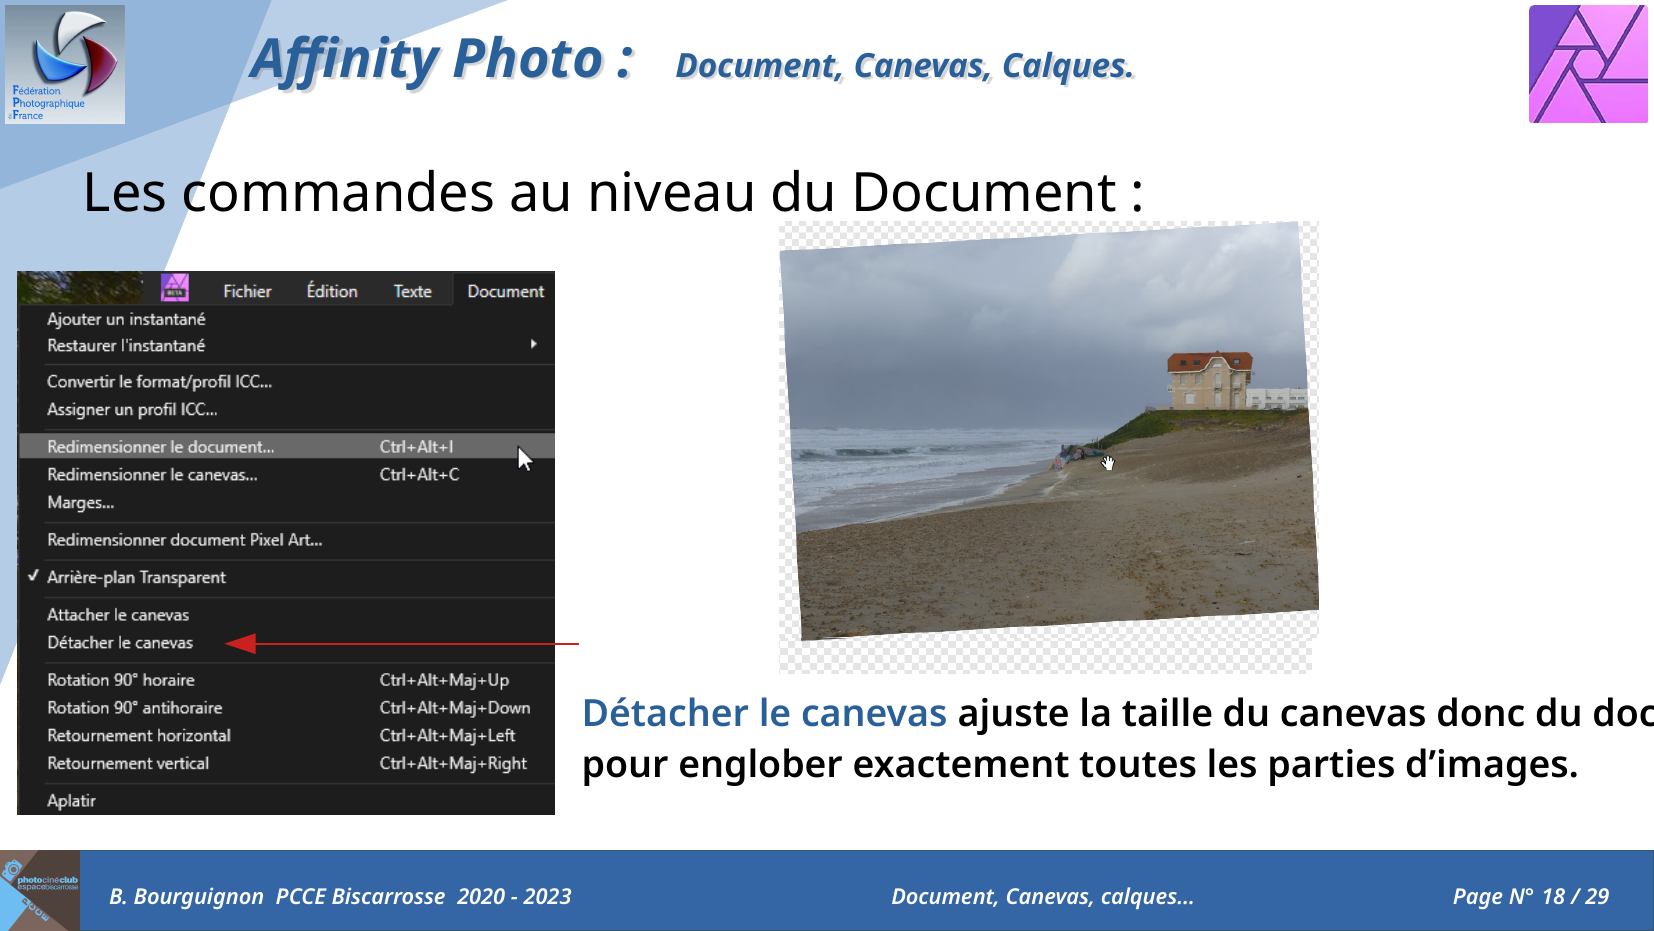

# Les commandes au niveau du Document :
Détacher le canevas ajuste la taille du canevas donc du document
pour englober exactement toutes les parties d’images.